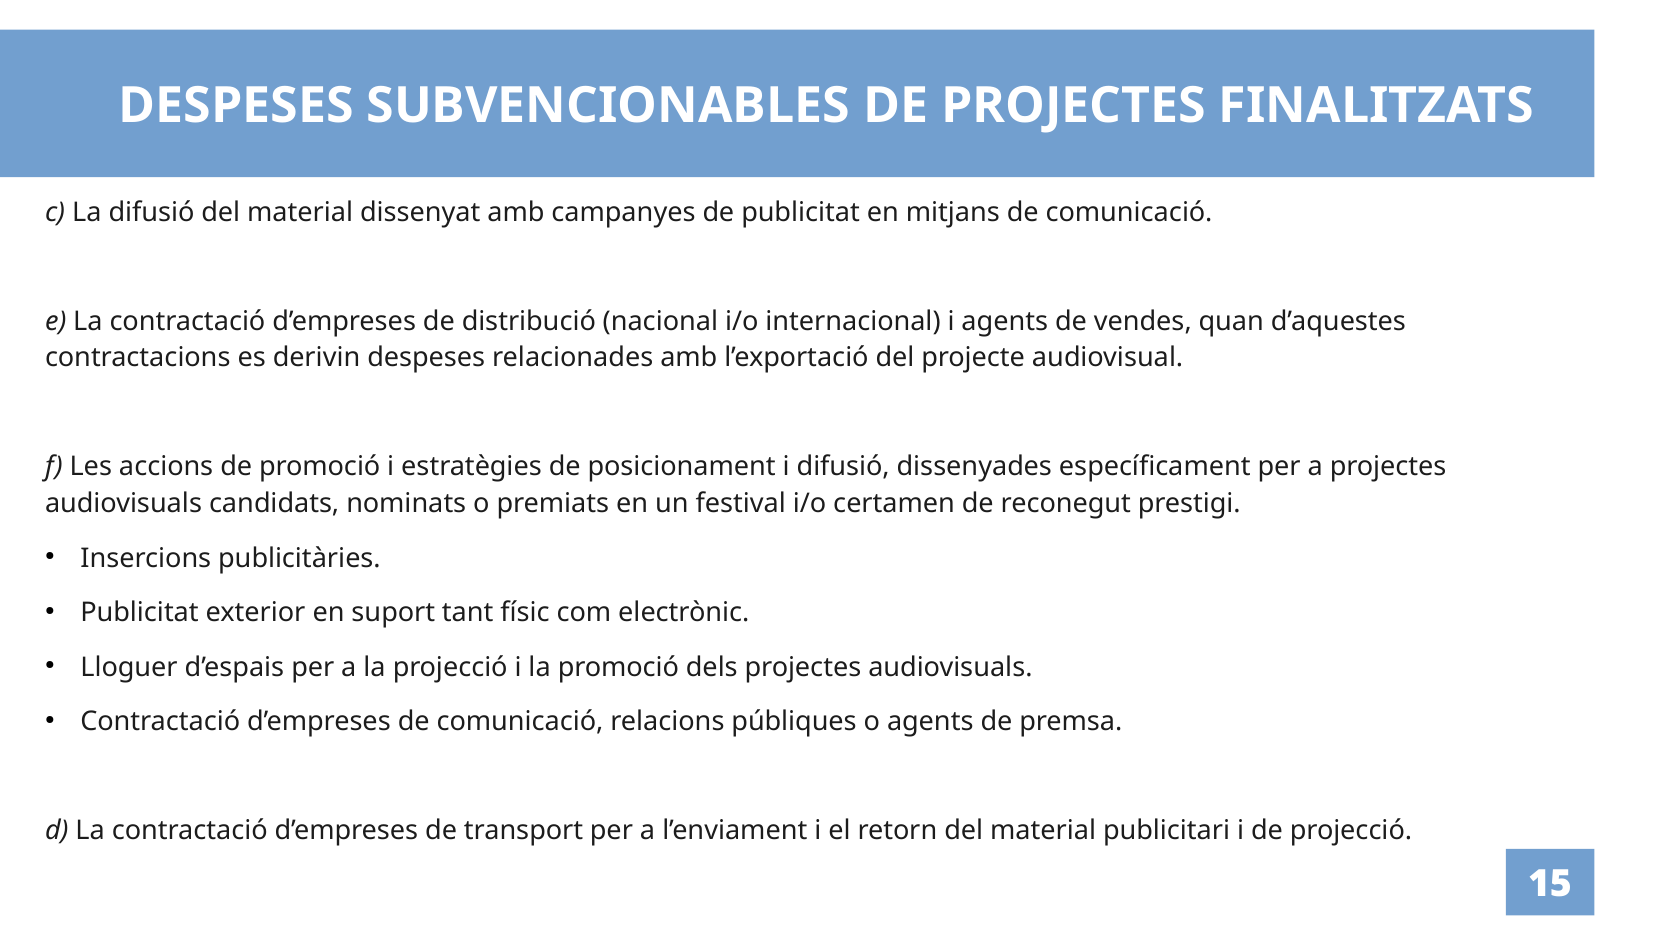

# DESPESES SUBVENCIONABLES DE PROJECTES FINALITZATS
c) La difusió del material dissenyat amb campanyes de publicitat en mitjans de comunicació.
e) La contractació d’empreses de distribució (nacional i/o internacional) i agents de vendes, quan d’aquestes contractacions es derivin despeses relacionades amb l’exportació del projecte audiovisual.
f) Les accions de promoció i estratègies de posicionament i difusió, dissenyades específicament per a projectes audiovisuals candidats, nominats o premiats en un festival i/o certamen de reconegut prestigi.
Insercions publicitàries.
Publicitat exterior en suport tant físic com electrònic.
Lloguer d’espais per a la projecció i la promoció dels projectes audiovisuals.
Contractació d’empreses de comunicació, relacions públiques o agents de premsa.
d) La contractació d’empreses de transport per a l’enviament i el retorn del material publicitari i de projecció.
15